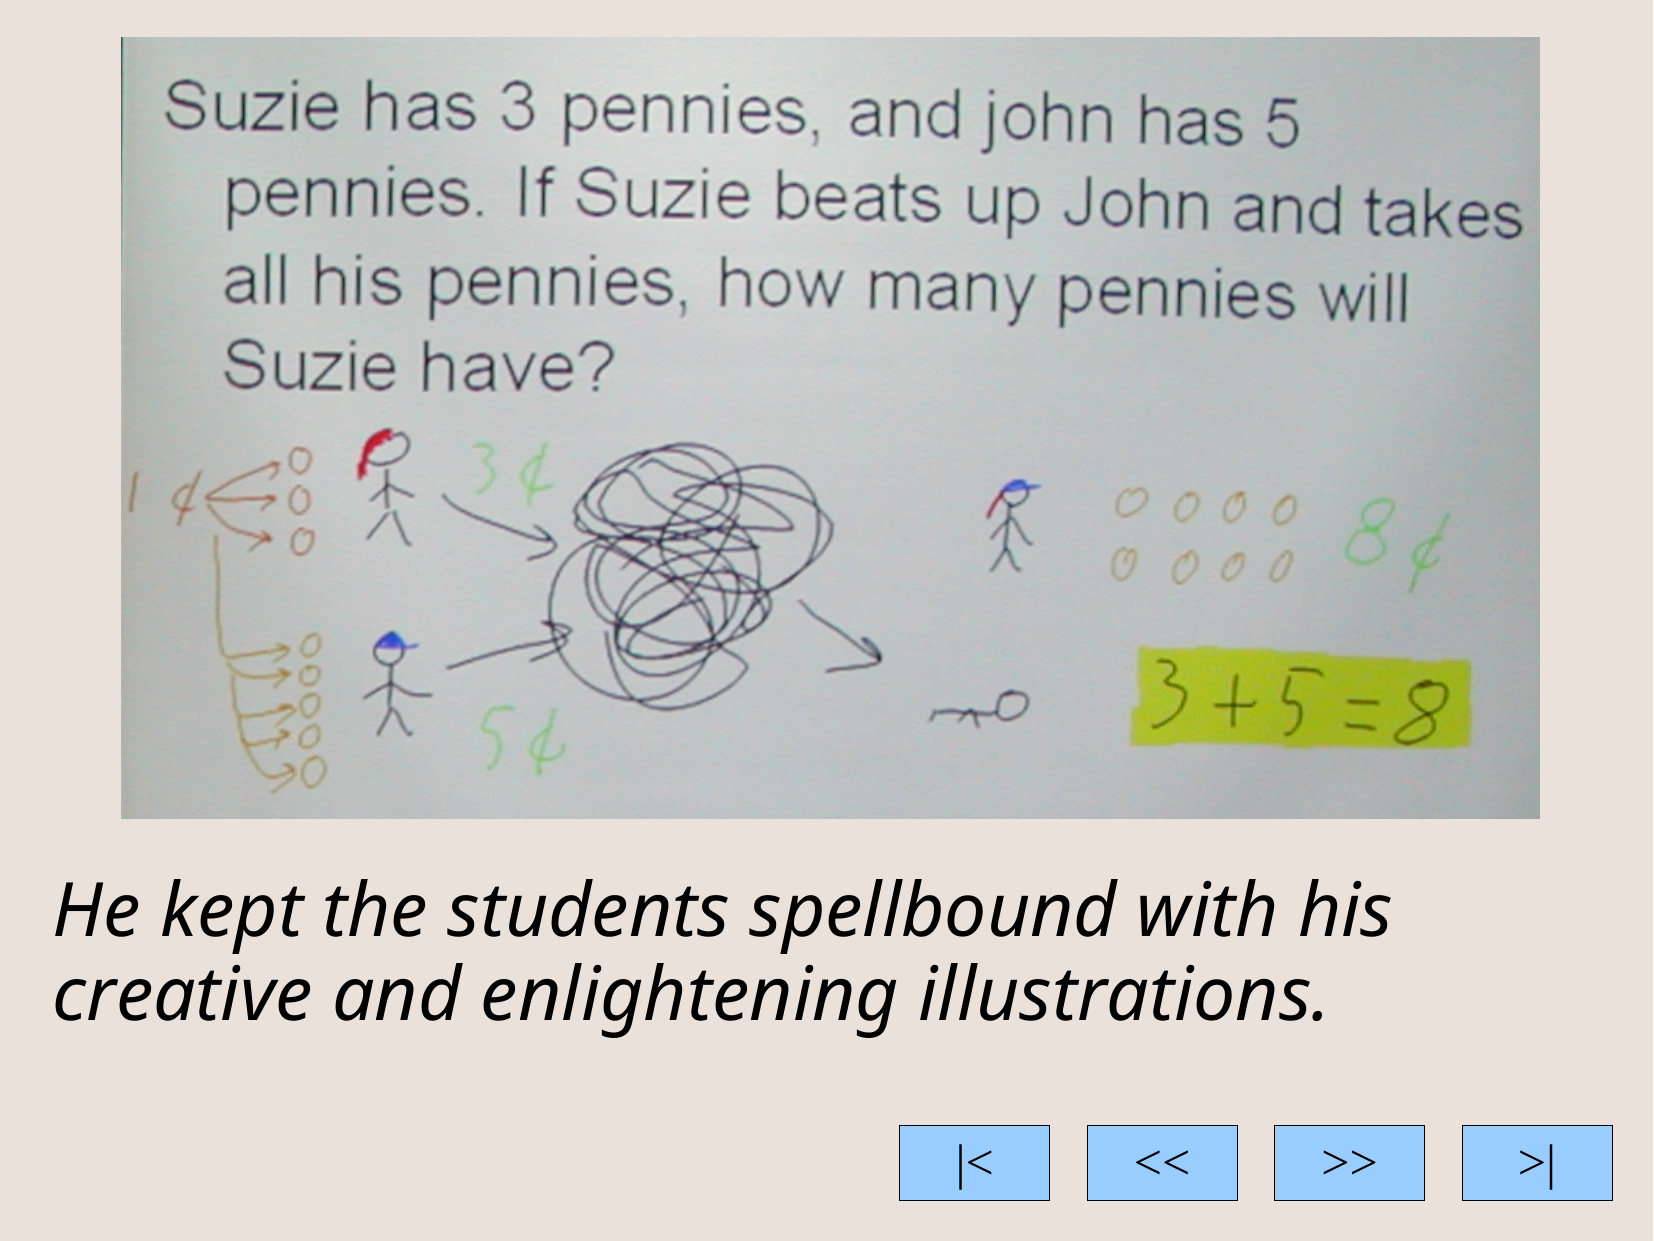

He kept the students spellbound with his creative and enlightening illustrations.